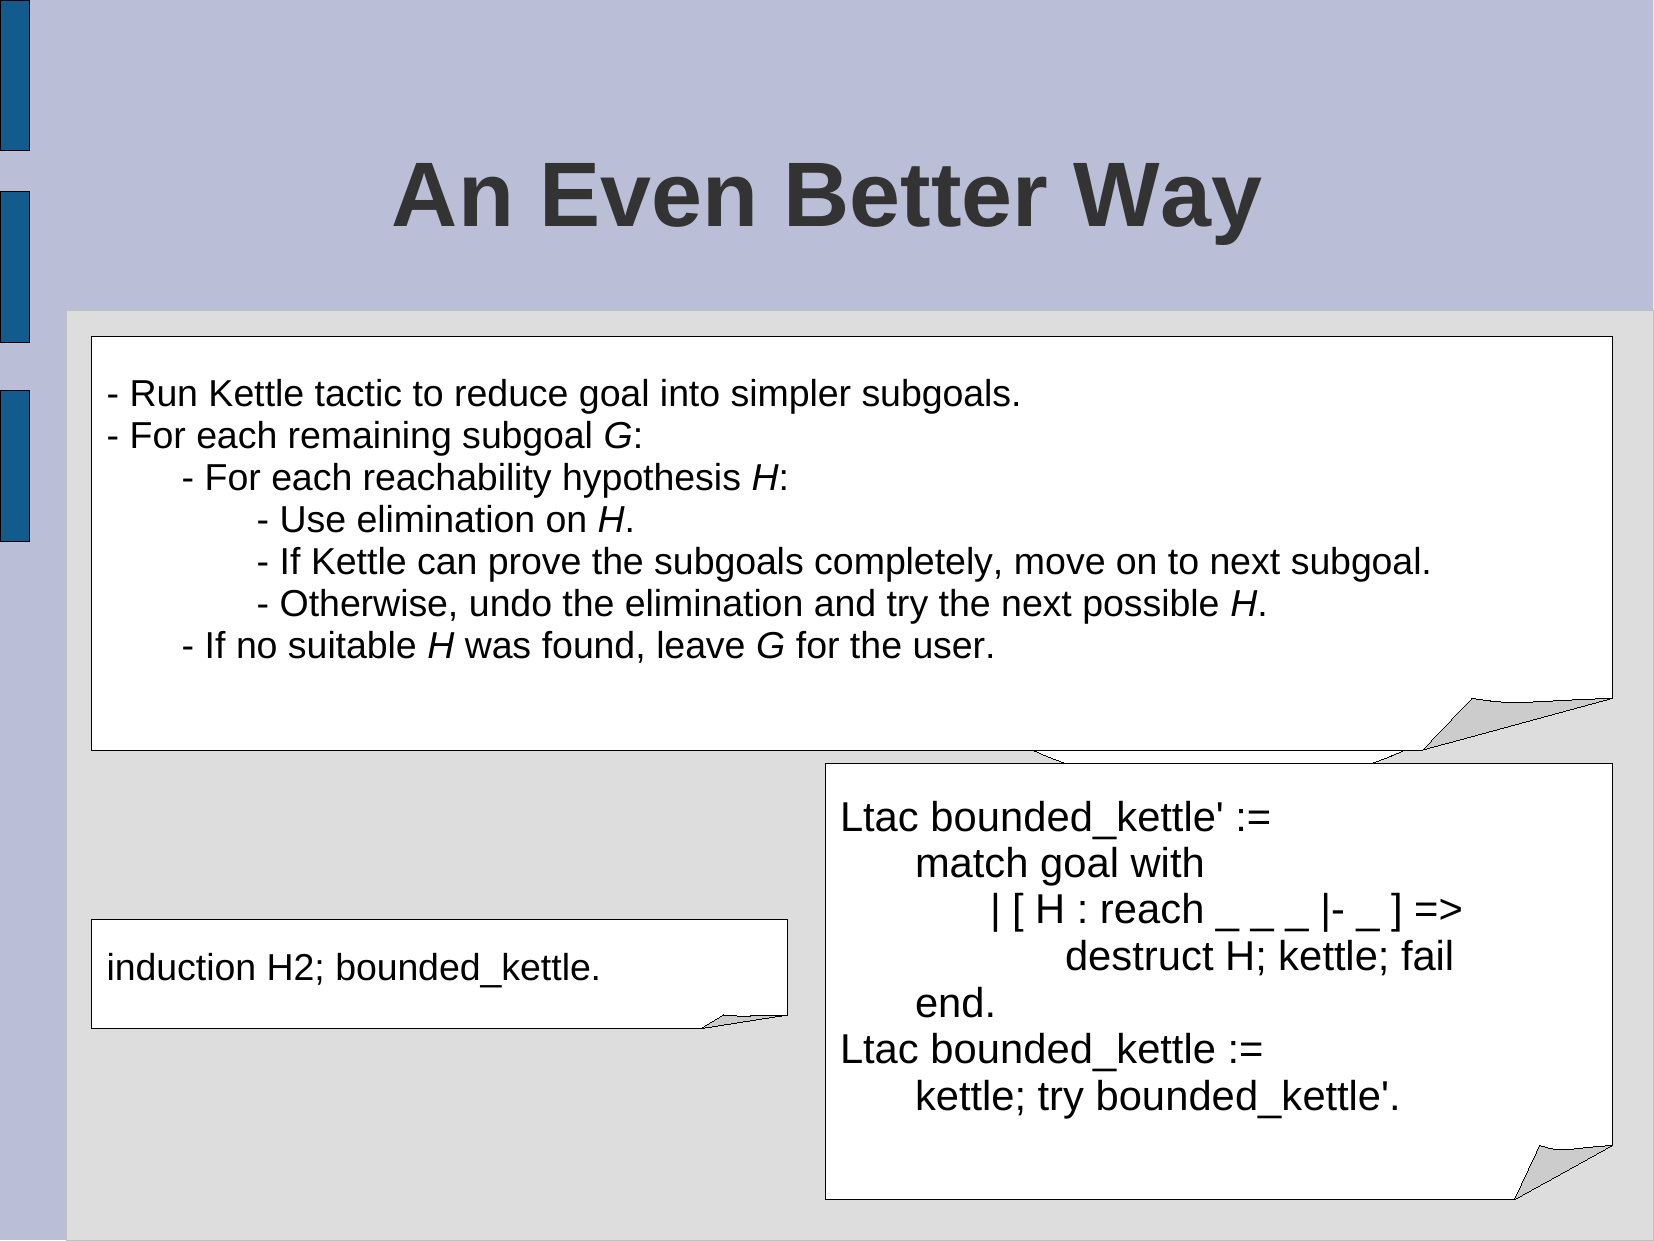

# An Even Better Way
- Run Kettle tactic to reduce goal into simpler subgoals.
- For each remaining subgoal G:
	- For each reachability hypothesis H:
		- Use elimination on H.
		- If Kettle can prove the subgoals completely, move on to next subgoal.
		- Otherwise, undo the elimination and try the next possible H.
	- If no suitable H was found, leave G for the user.
Am I going to have to use the elimination rule manually for every proof? That could get tedious!
Ltac bounded_kettle' :=
	match goal with
		| [ H : reach _ _ _ |- _ ] =>
			destruct H; kettle; fail
	end.
Ltac bounded_kettle :=
	kettle; try bounded_kettle'.
induction H2; bounded_kettle.